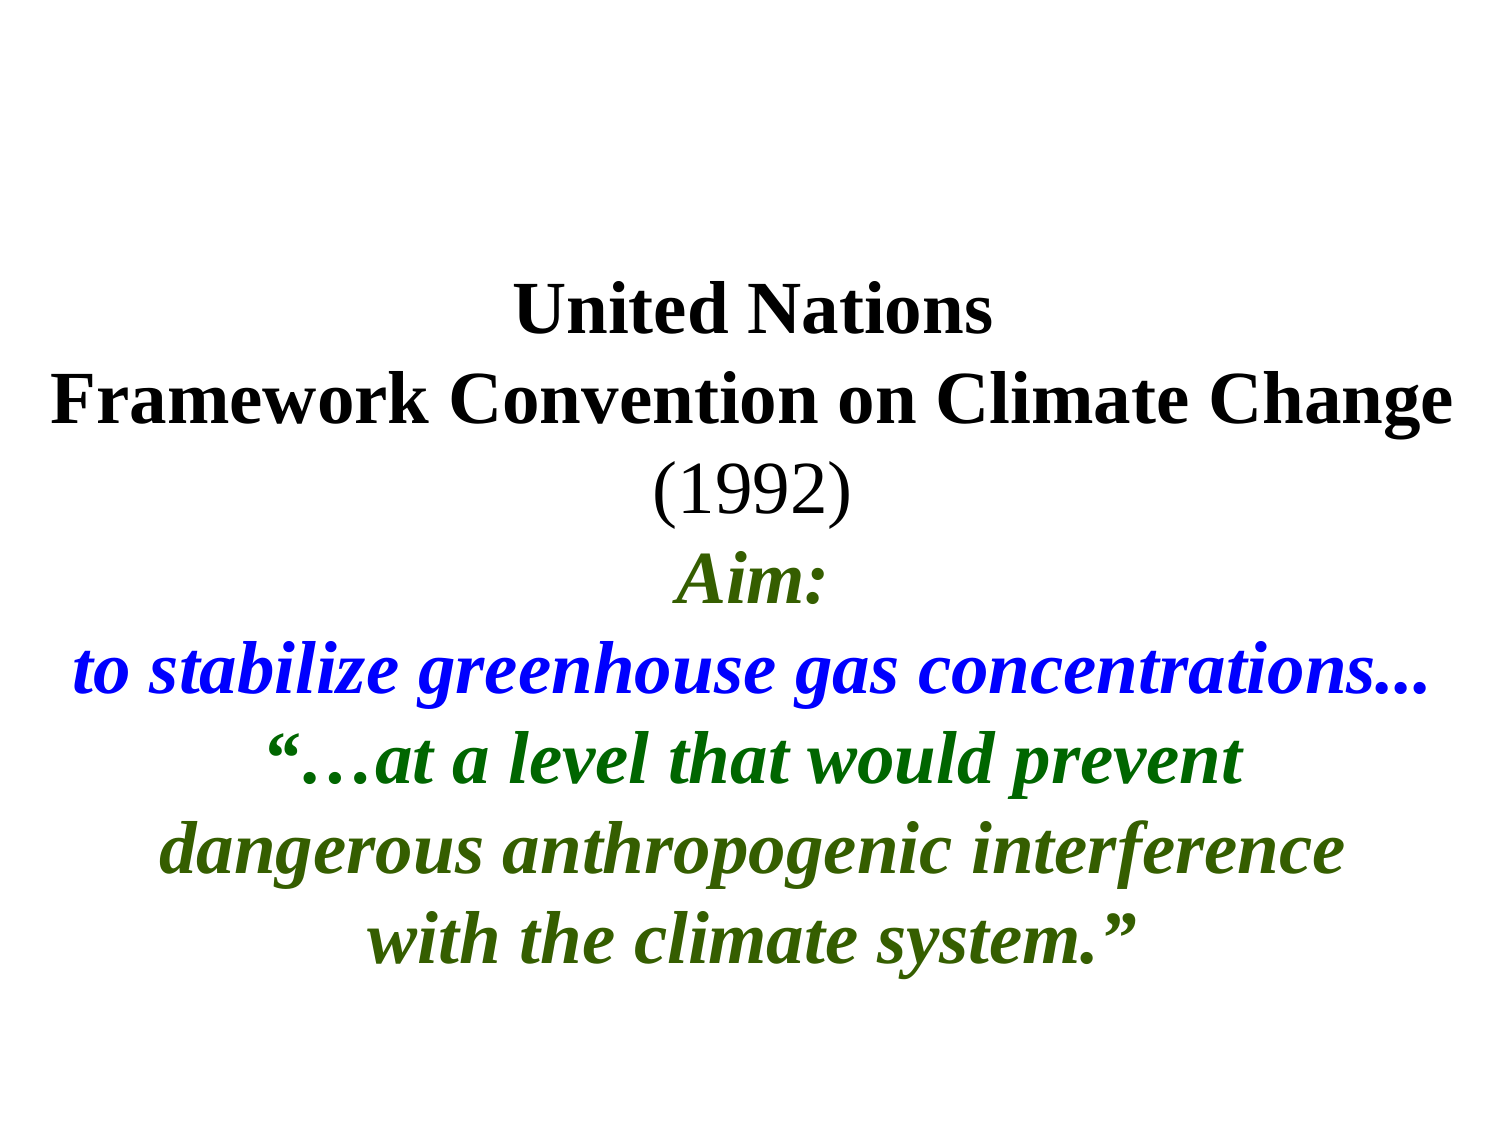

United Nations
Framework Convention on Climate Change
(1992)
Aim:
to stabilize greenhouse gas concentrations...
“…at a level that would prevent
dangerous anthropogenic interference
with the climate system.”